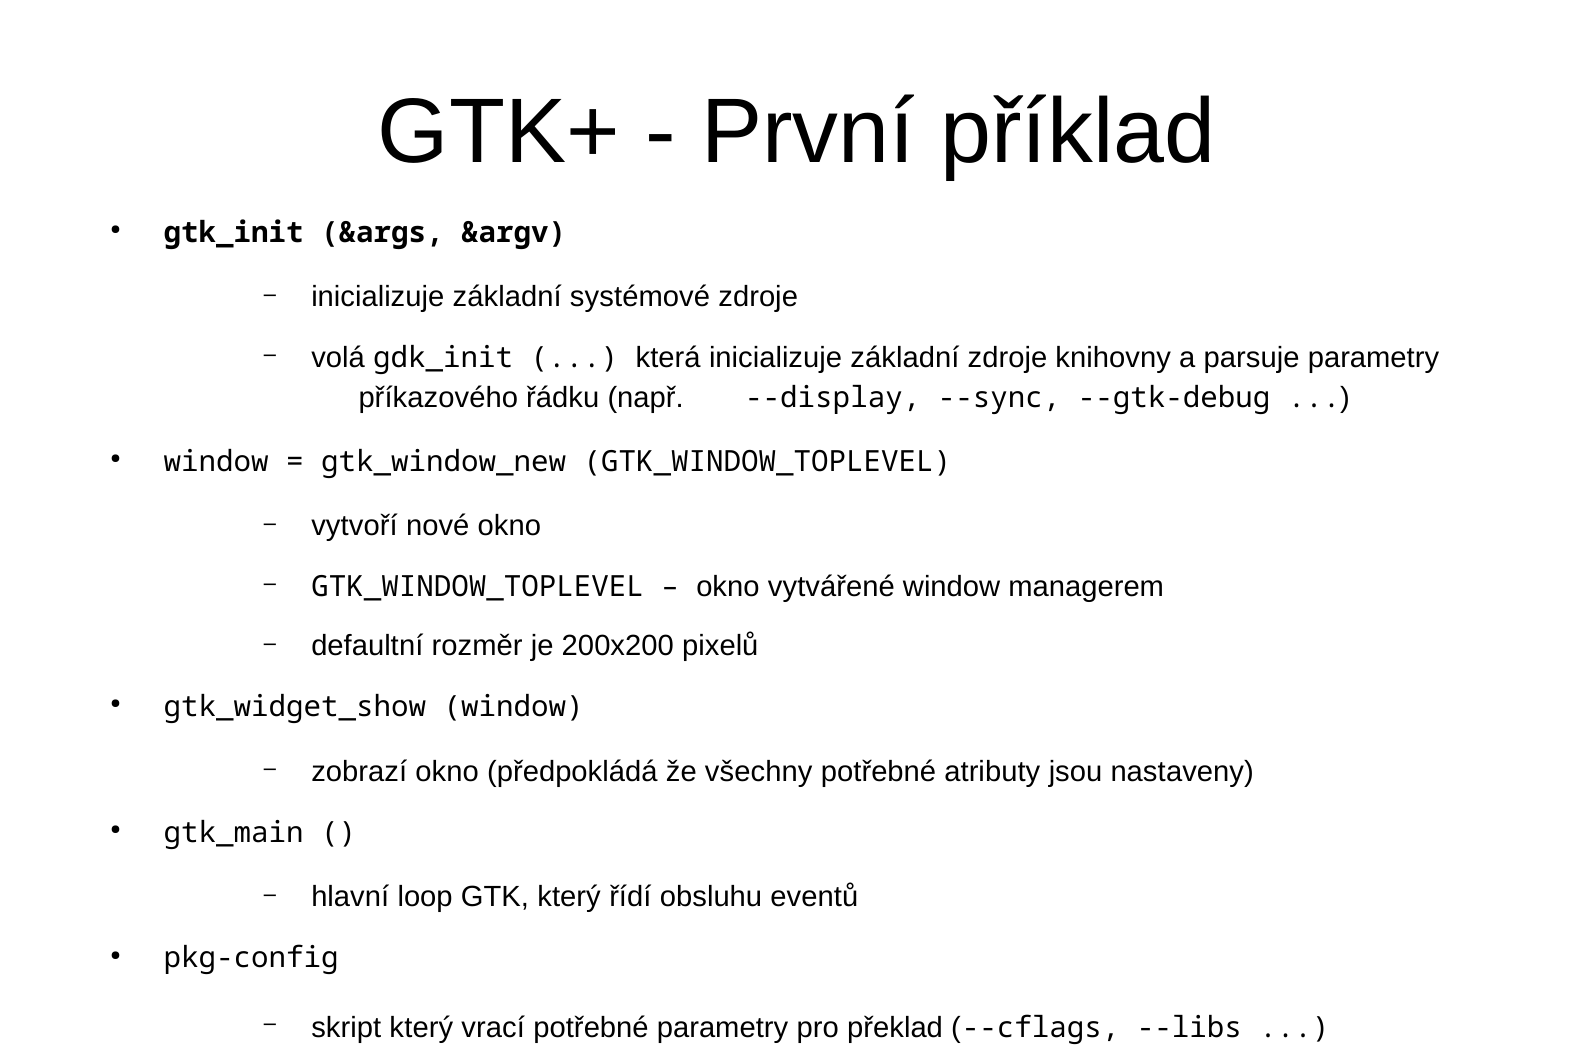

# GTK+ - První příklad
gtk_init (&args, &argv)
inicializuje základní systémové zdroje
volá gdk_init (...) která inicializuje základní zdroje knihovny a parsuje parametry příkazového řádku (např. --display, --sync, --gtk-debug ...)
window = gtk_window_new (GTK_WINDOW_TOPLEVEL)
vytvoří nové okno
GTK_WINDOW_TOPLEVEL – okno vytvářené window managerem
defaultní rozměr je 200x200 pixelů
gtk_widget_show (window)
zobrazí okno (předpokládá že všechny potřebné atributy jsou nastaveny)
gtk_main ()
hlavní loop GTK, který řídí obsluhu eventů
pkg-config
skript který vrací potřebné parametry pro překlad (--cflags, --libs ...)